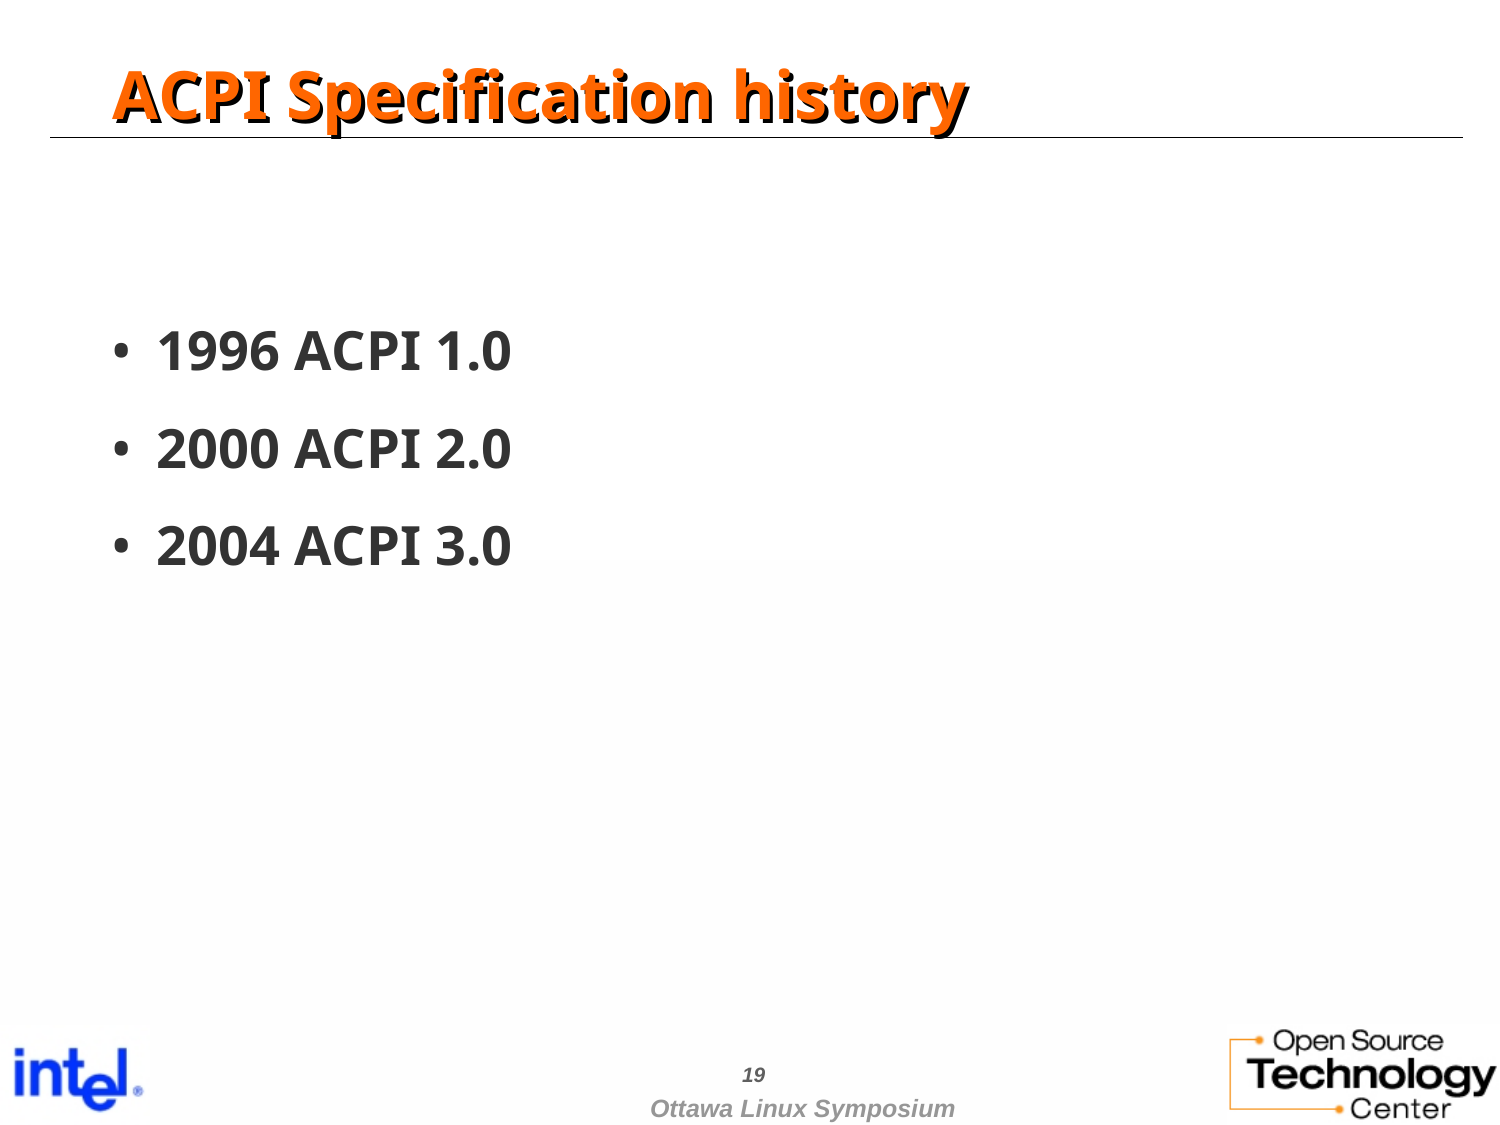

# ACPI Specification history
1996 ACPI 1.0
2000 ACPI 2.0
2004 ACPI 3.0